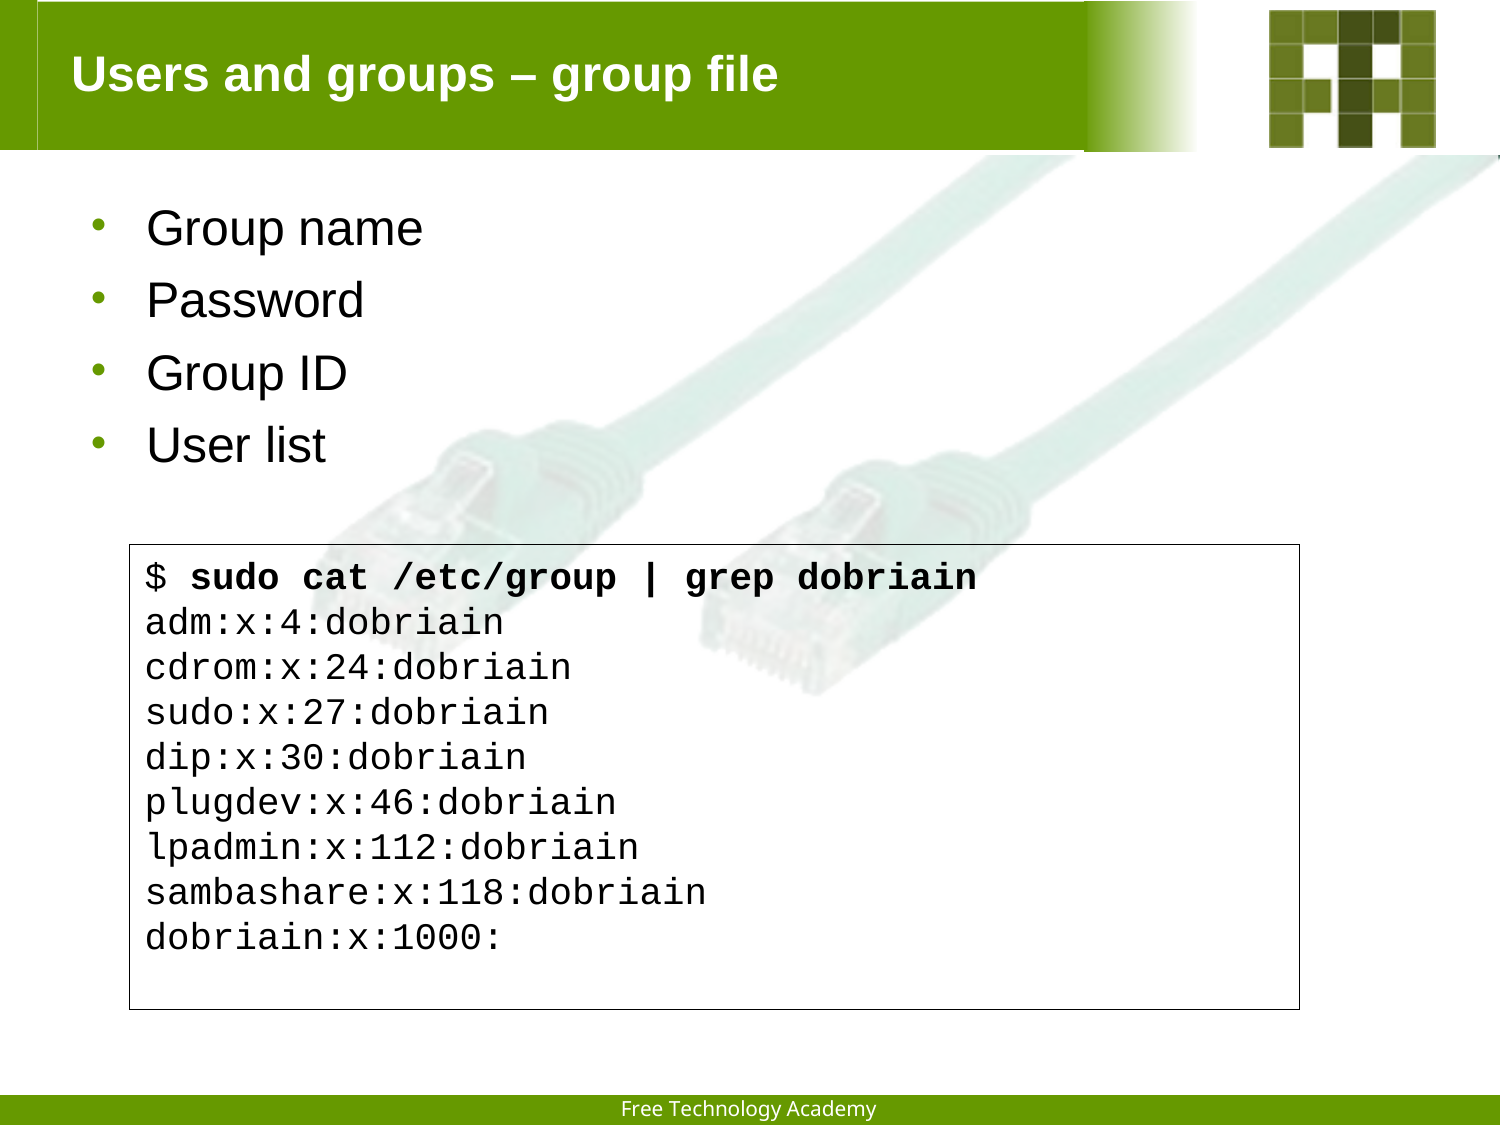

# Users and groups – group file
Group name
Password
Group ID
User list
$ sudo cat /etc/group | grep dobriain
adm:x:4:dobriain
cdrom:x:24:dobriain
sudo:x:27:dobriain
dip:x:30:dobriain
plugdev:x:46:dobriain
lpadmin:x:112:dobriain
sambashare:x:118:dobriain
dobriain:x:1000: